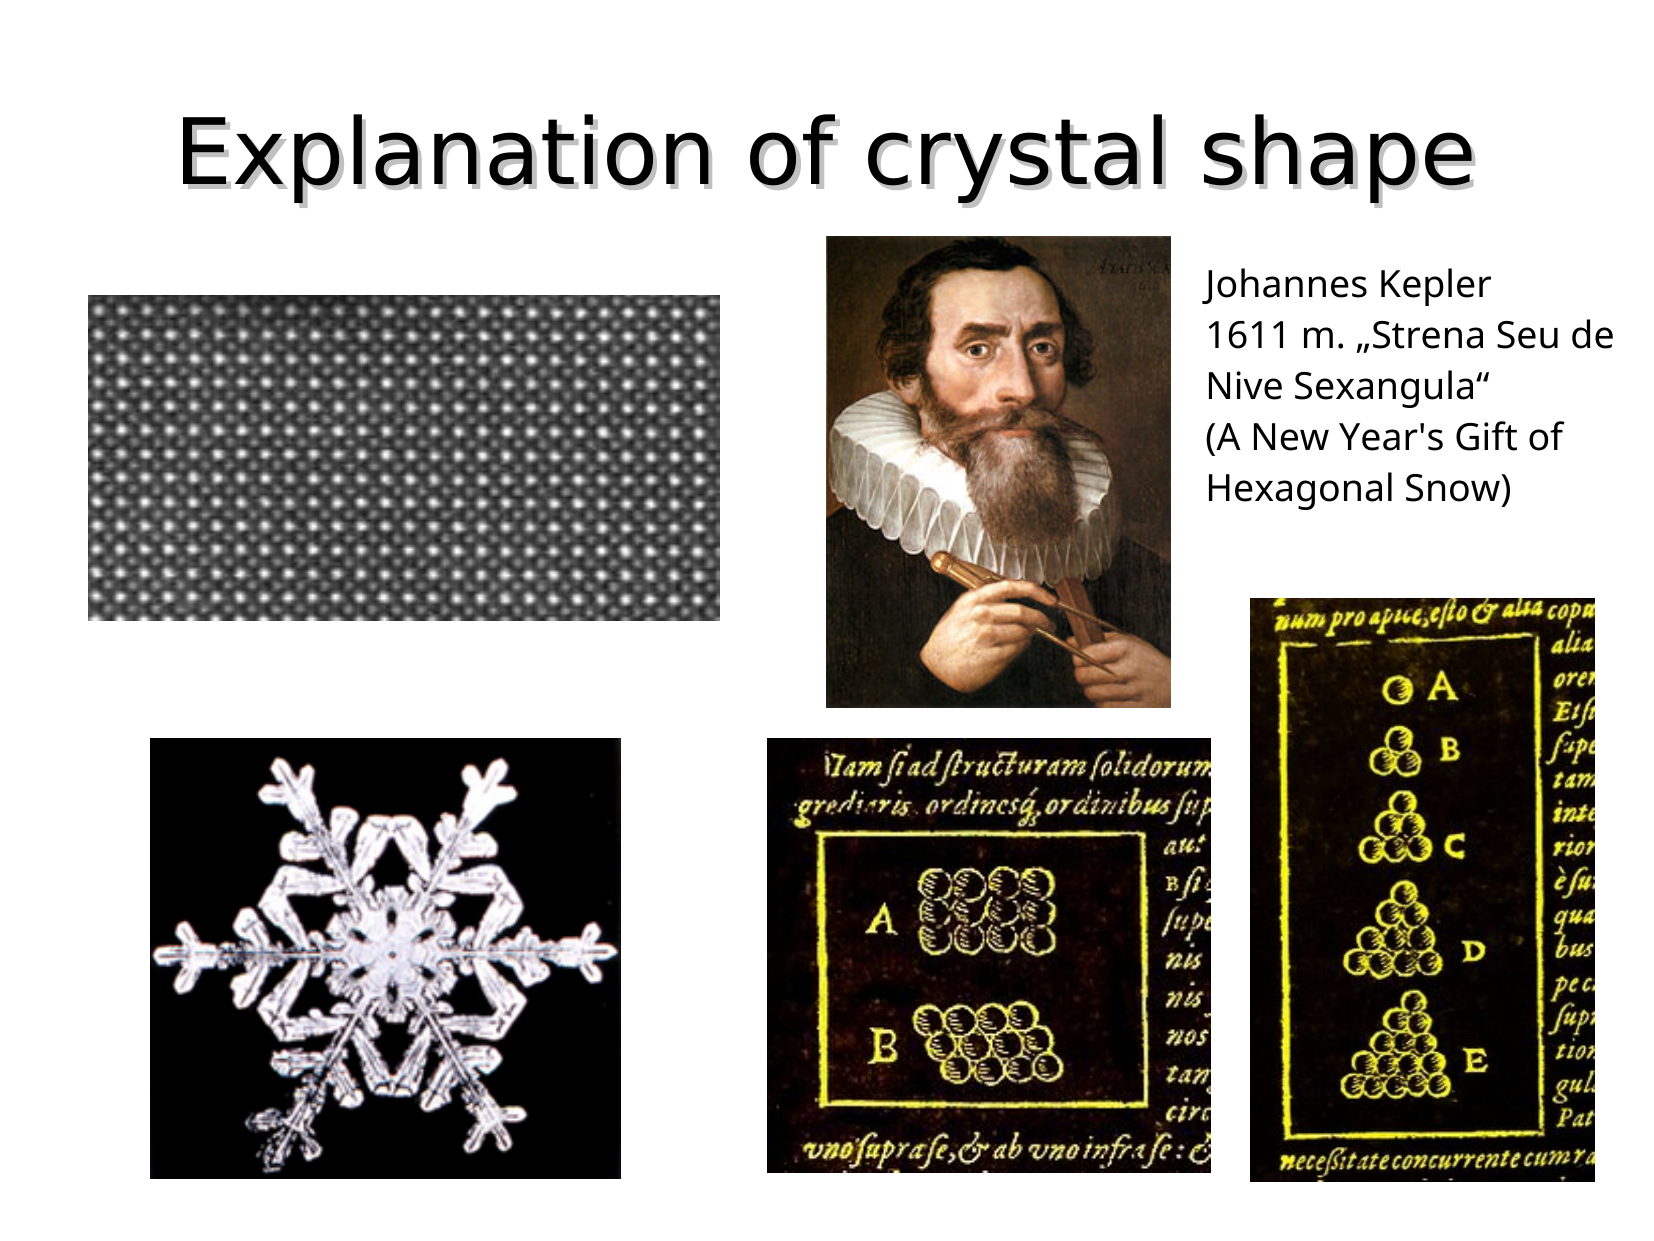

# Explanation of crystal shape
Johannes Kepler
1611 m. „Strena Seu de Nive Sexangula“
(A New Year's Gift of Hexagonal Snow)